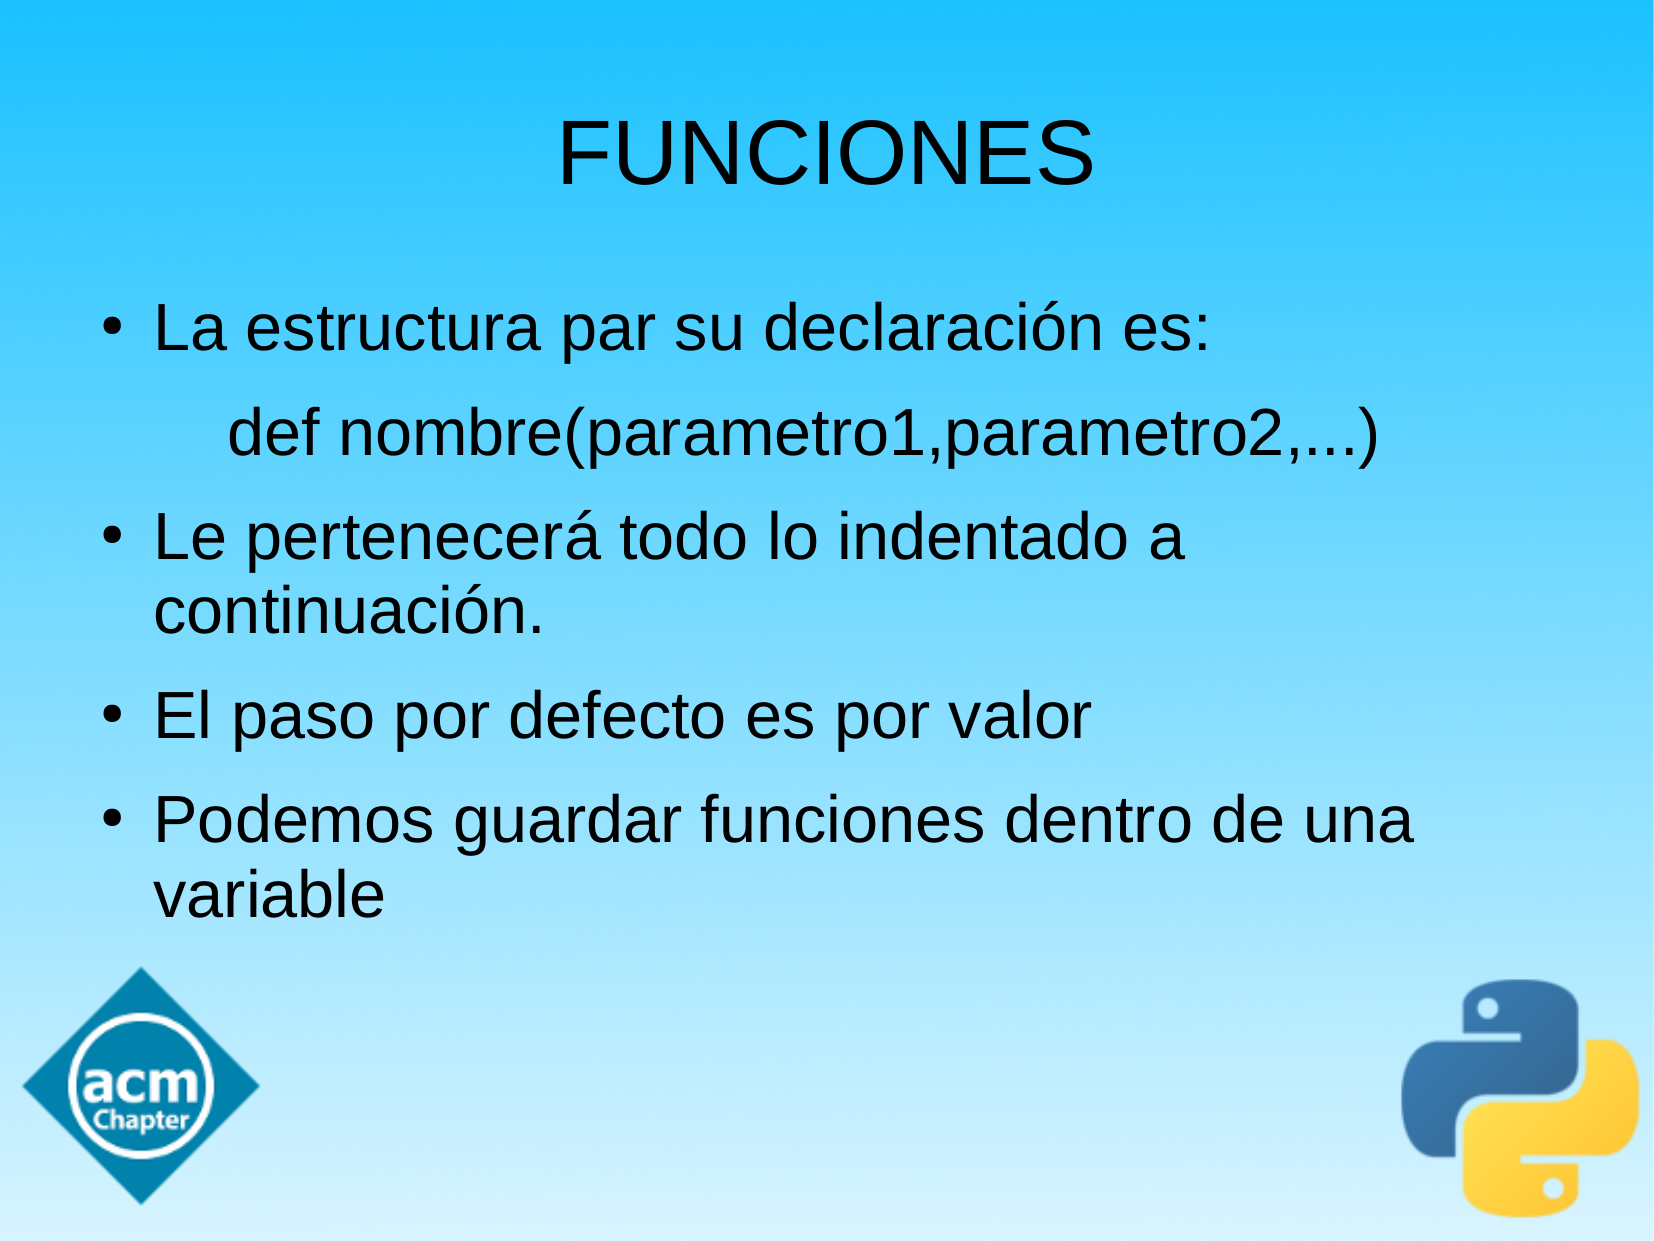

# FUNCIONES
La estructura par su declaración es:
 def nombre(parametro1,parametro2,...)
Le pertenecerá todo lo indentado a continuación.
El paso por defecto es por valor
Podemos guardar funciones dentro de una variable